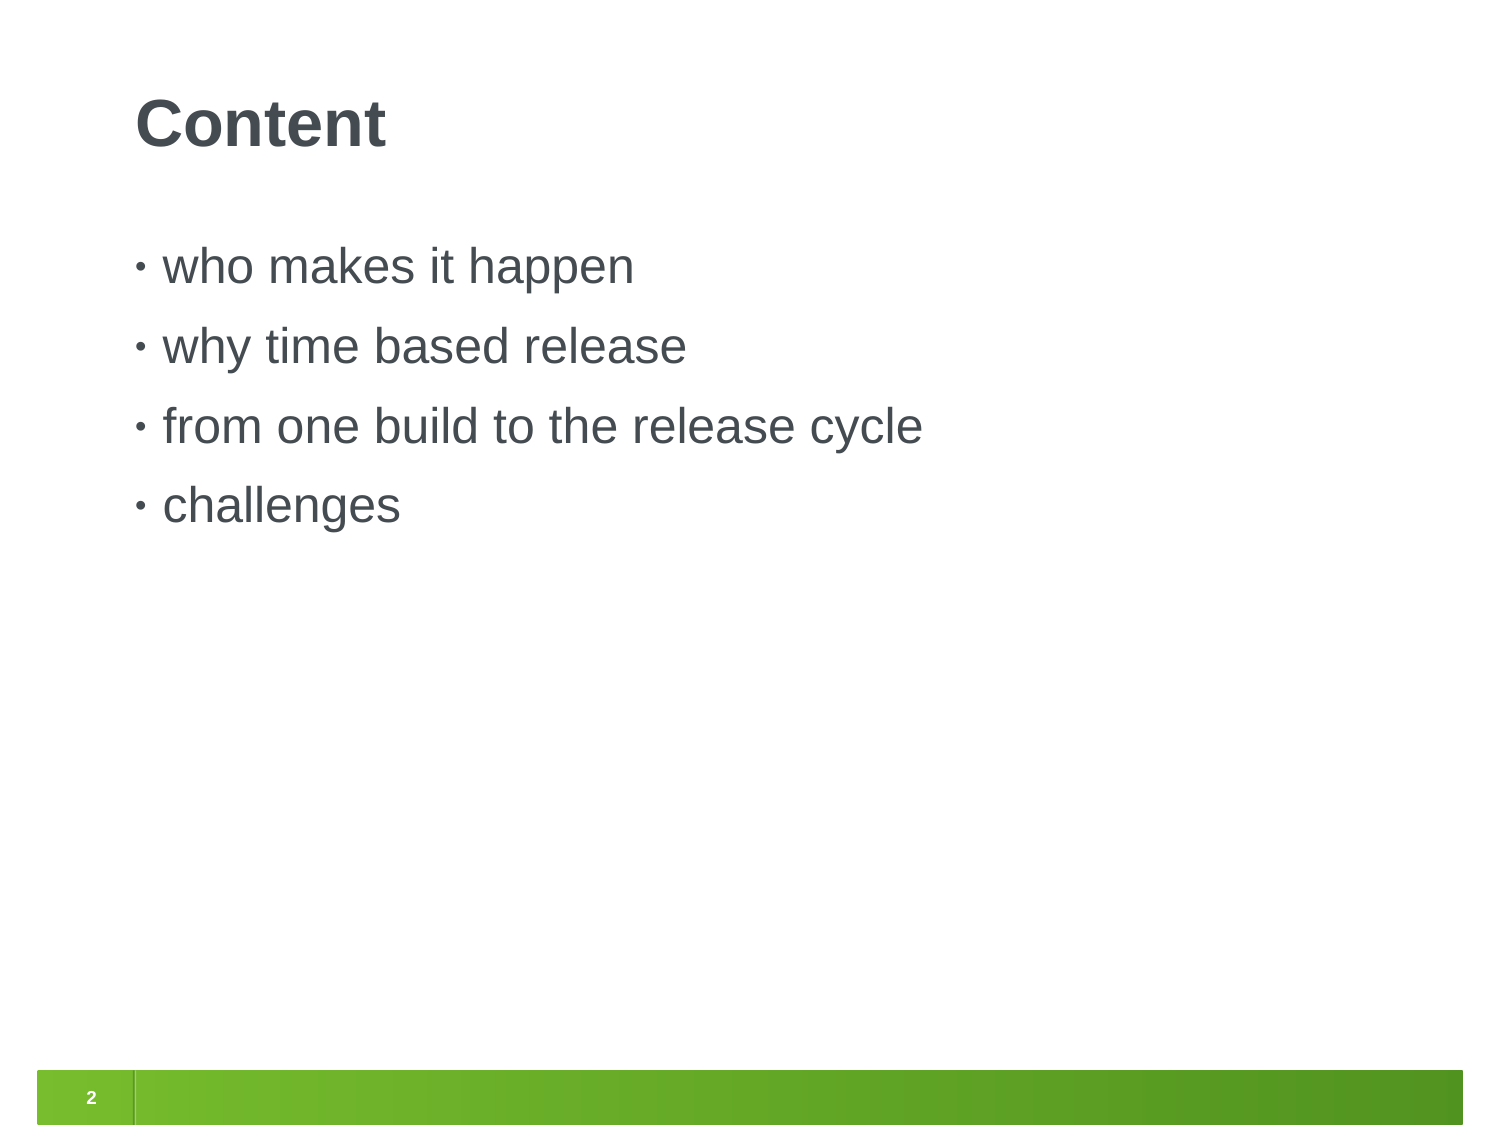

# Content
who makes it happen
why time based release
from one build to the release cycle
challenges